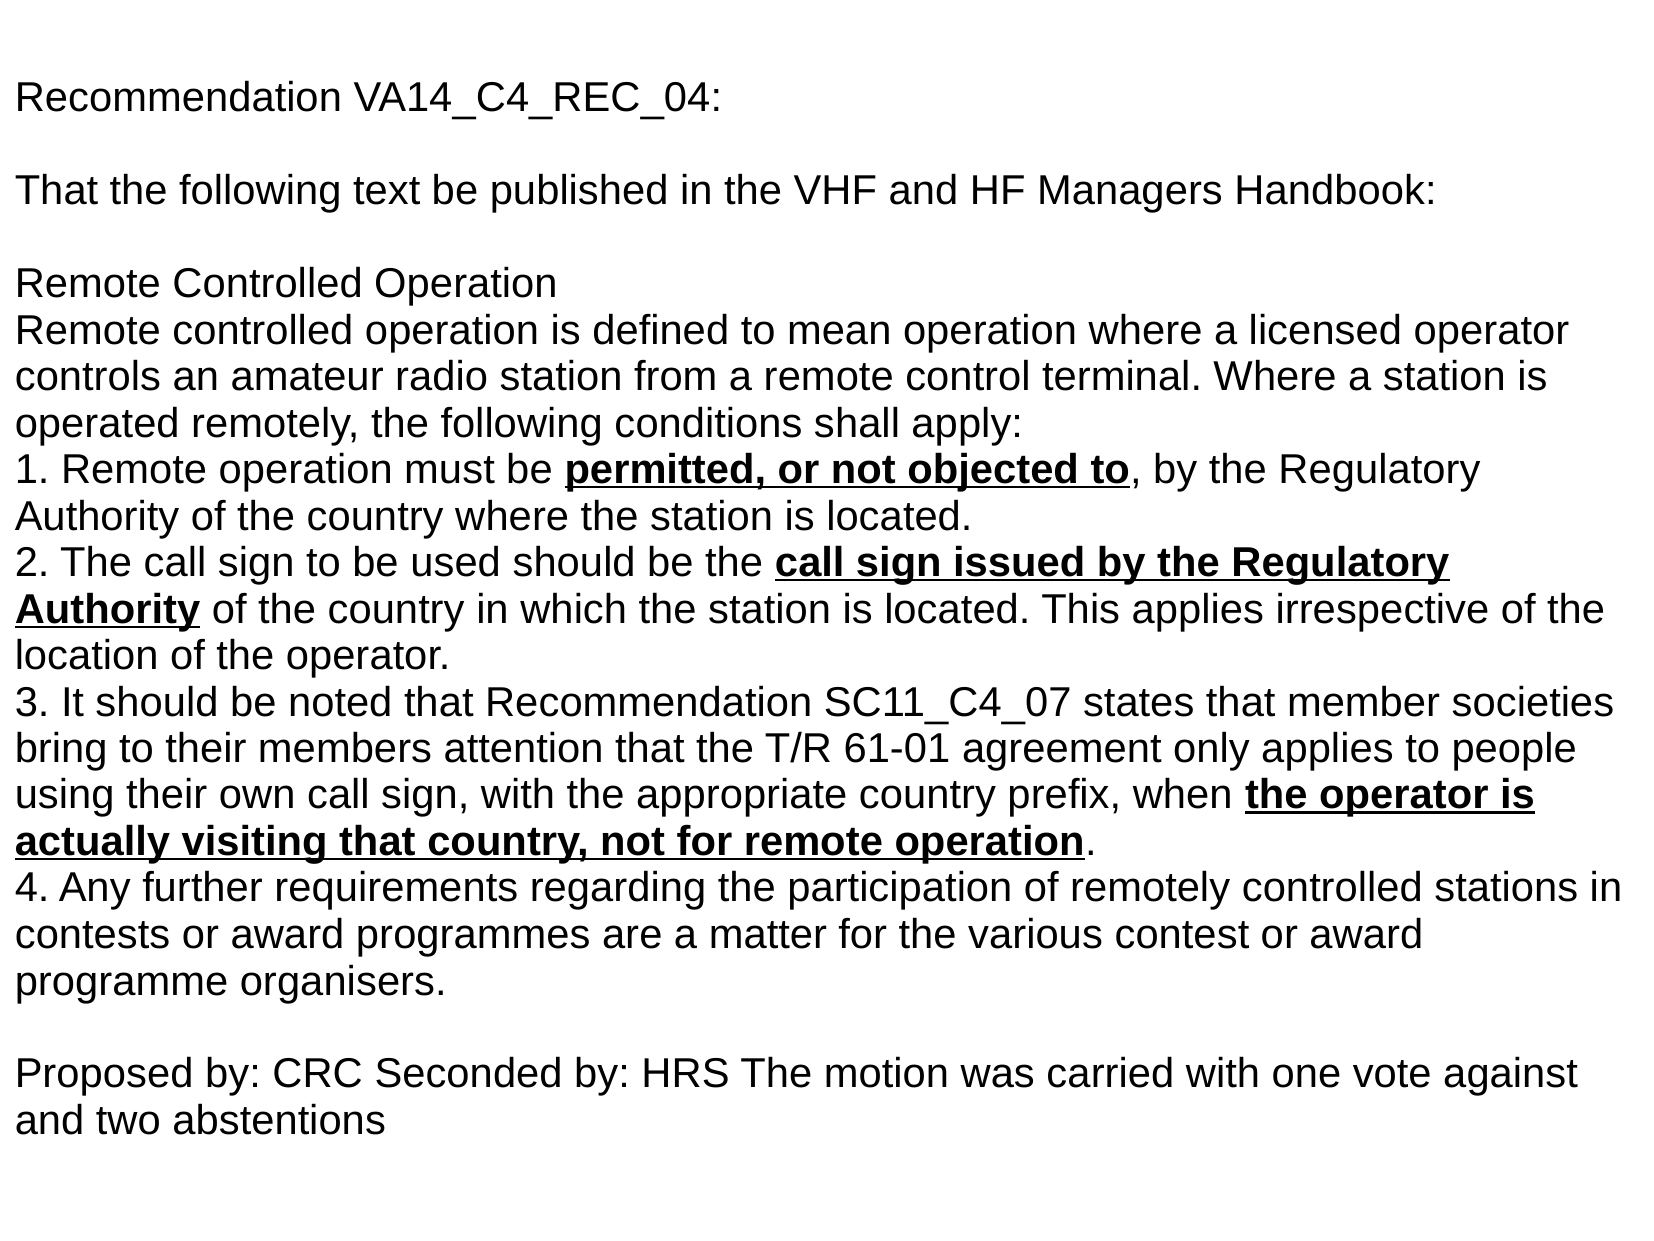

Recommendation VA14_C4_REC_04:
That the following text be published in the VHF and HF Managers Handbook:
Remote Controlled Operation
Remote controlled operation is defined to mean operation where a licensed operator controls an amateur radio station from a remote control terminal. Where a station is operated remotely, the following conditions shall apply:
1. Remote operation must be permitted, or not objected to, by the Regulatory Authority of the country where the station is located.
2. The call sign to be used should be the call sign issued by the Regulatory Authority of the country in which the station is located. This applies irrespective of the location of the operator.
3. It should be noted that Recommendation SC11_C4_07 states that member societies bring to their members attention that the T/R 61-01 agreement only applies to people using their own call sign, with the appropriate country prefix, when the operator is actually visiting that country, not for remote operation.
4. Any further requirements regarding the participation of remotely controlled stations in contests or award programmes are a matter for the various contest or award programme organisers.
Proposed by: CRC Seconded by: HRS The motion was carried with one vote against and two abstentions